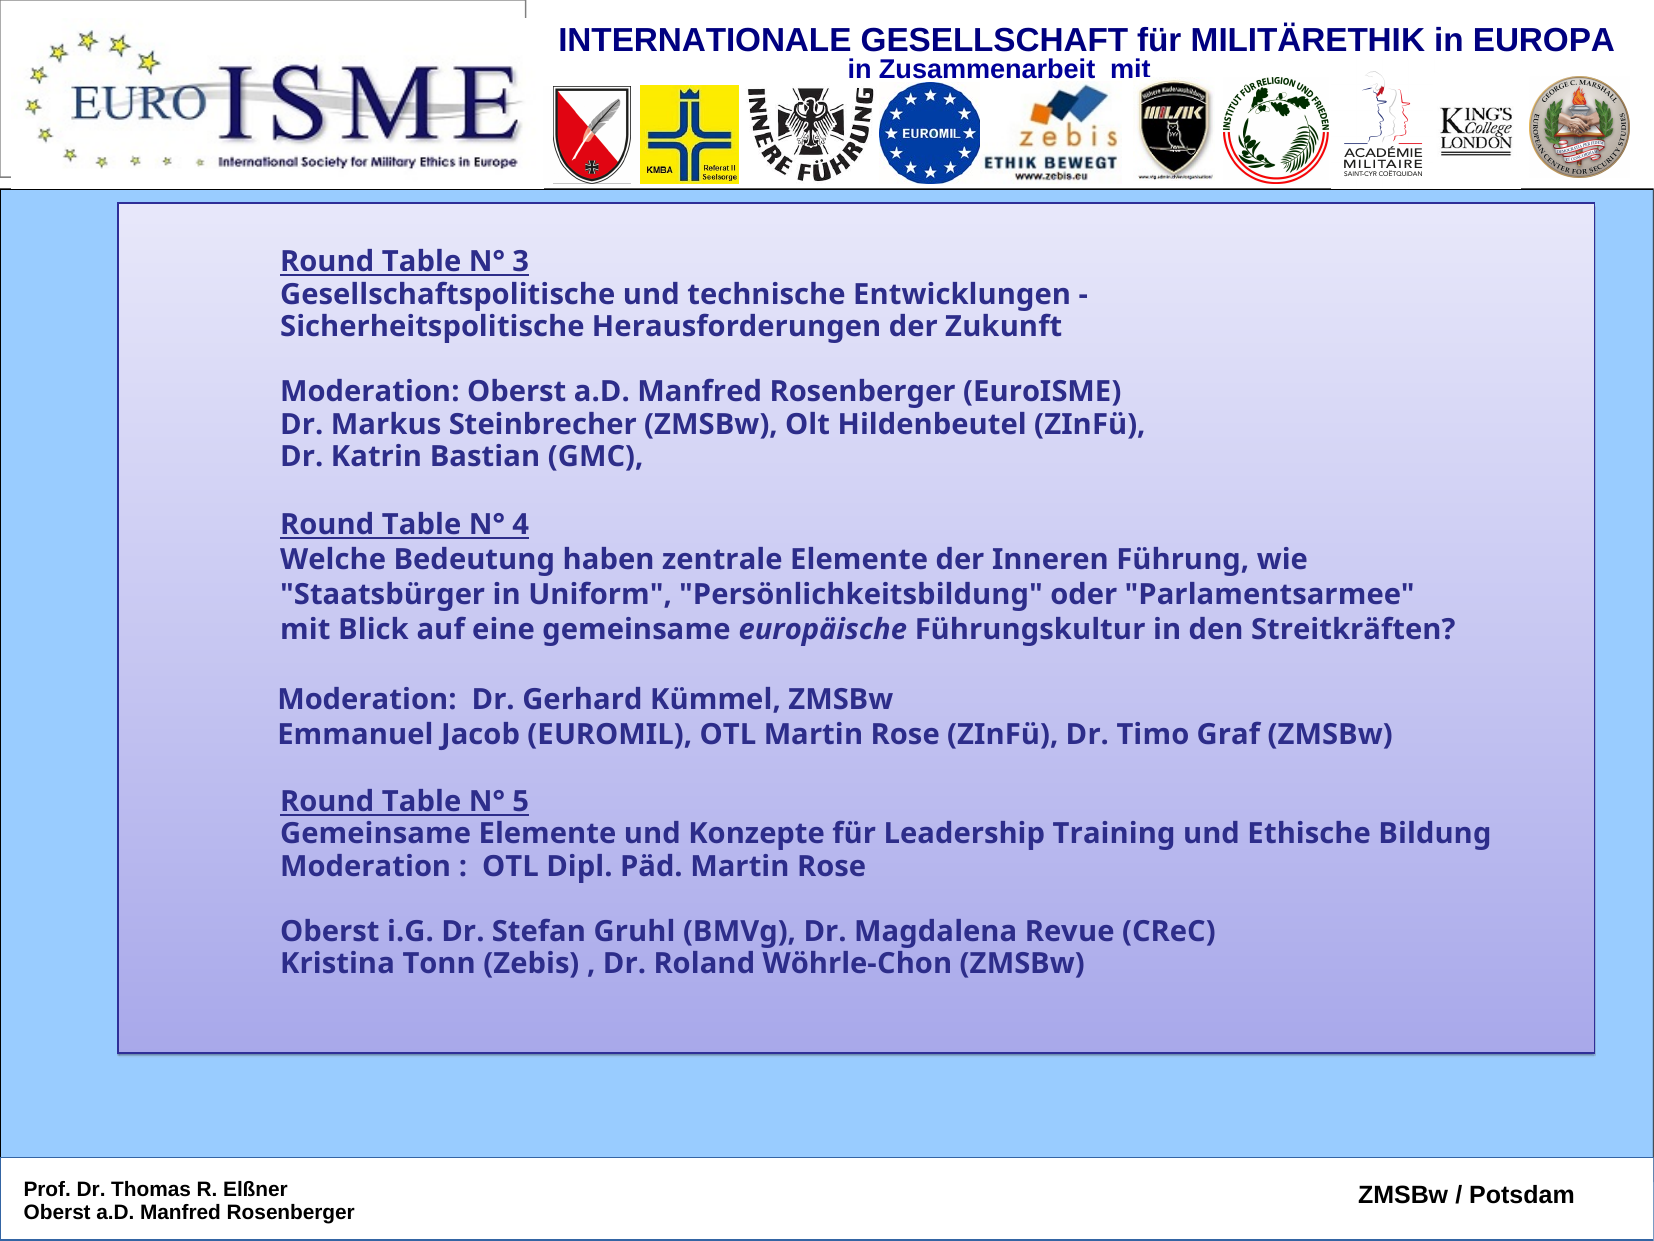

Round Table N° 3
		Gesellschaftspolitische und technische Entwicklungen -									Sicherheitspolitische Herausforderungen der Zukunft
		Moderation: Oberst a.D. Manfred Rosenberger (EuroISME)
		Dr. Markus Steinbrecher (ZMSBw), Olt Hildenbeutel (ZInFü),
		Dr. Katrin Bastian (GMC),
		Round Table N° 4
		Welche Bedeutung haben zentrale Elemente der Inneren Führung, wie
		"Staatsbürger in Uniform", "Persönlichkeitsbildung" oder "Parlamentsarmee"
		mit Blick auf eine gemeinsame europäische Führungskultur in den Streitkräften?
 Moderation: Dr. Gerhard Kümmel, ZMSBw
 Emmanuel Jacob (EUROMIL), OTL Martin Rose (ZInFü), Dr. Timo Graf (ZMSBw)
		Round Table N° 5
		Gemeinsame Elemente und Konzepte für Leadership Training und Ethische Bildung
		Moderation : OTL Dipl. Päd. Martin Rose
		Oberst i.G. Dr. Stefan Gruhl (BMVg), Dr. Magdalena Revue (CReC)
		Kristina Tonn (Zebis) , Dr. Roland Wöhrle-Chon (ZMSBw)